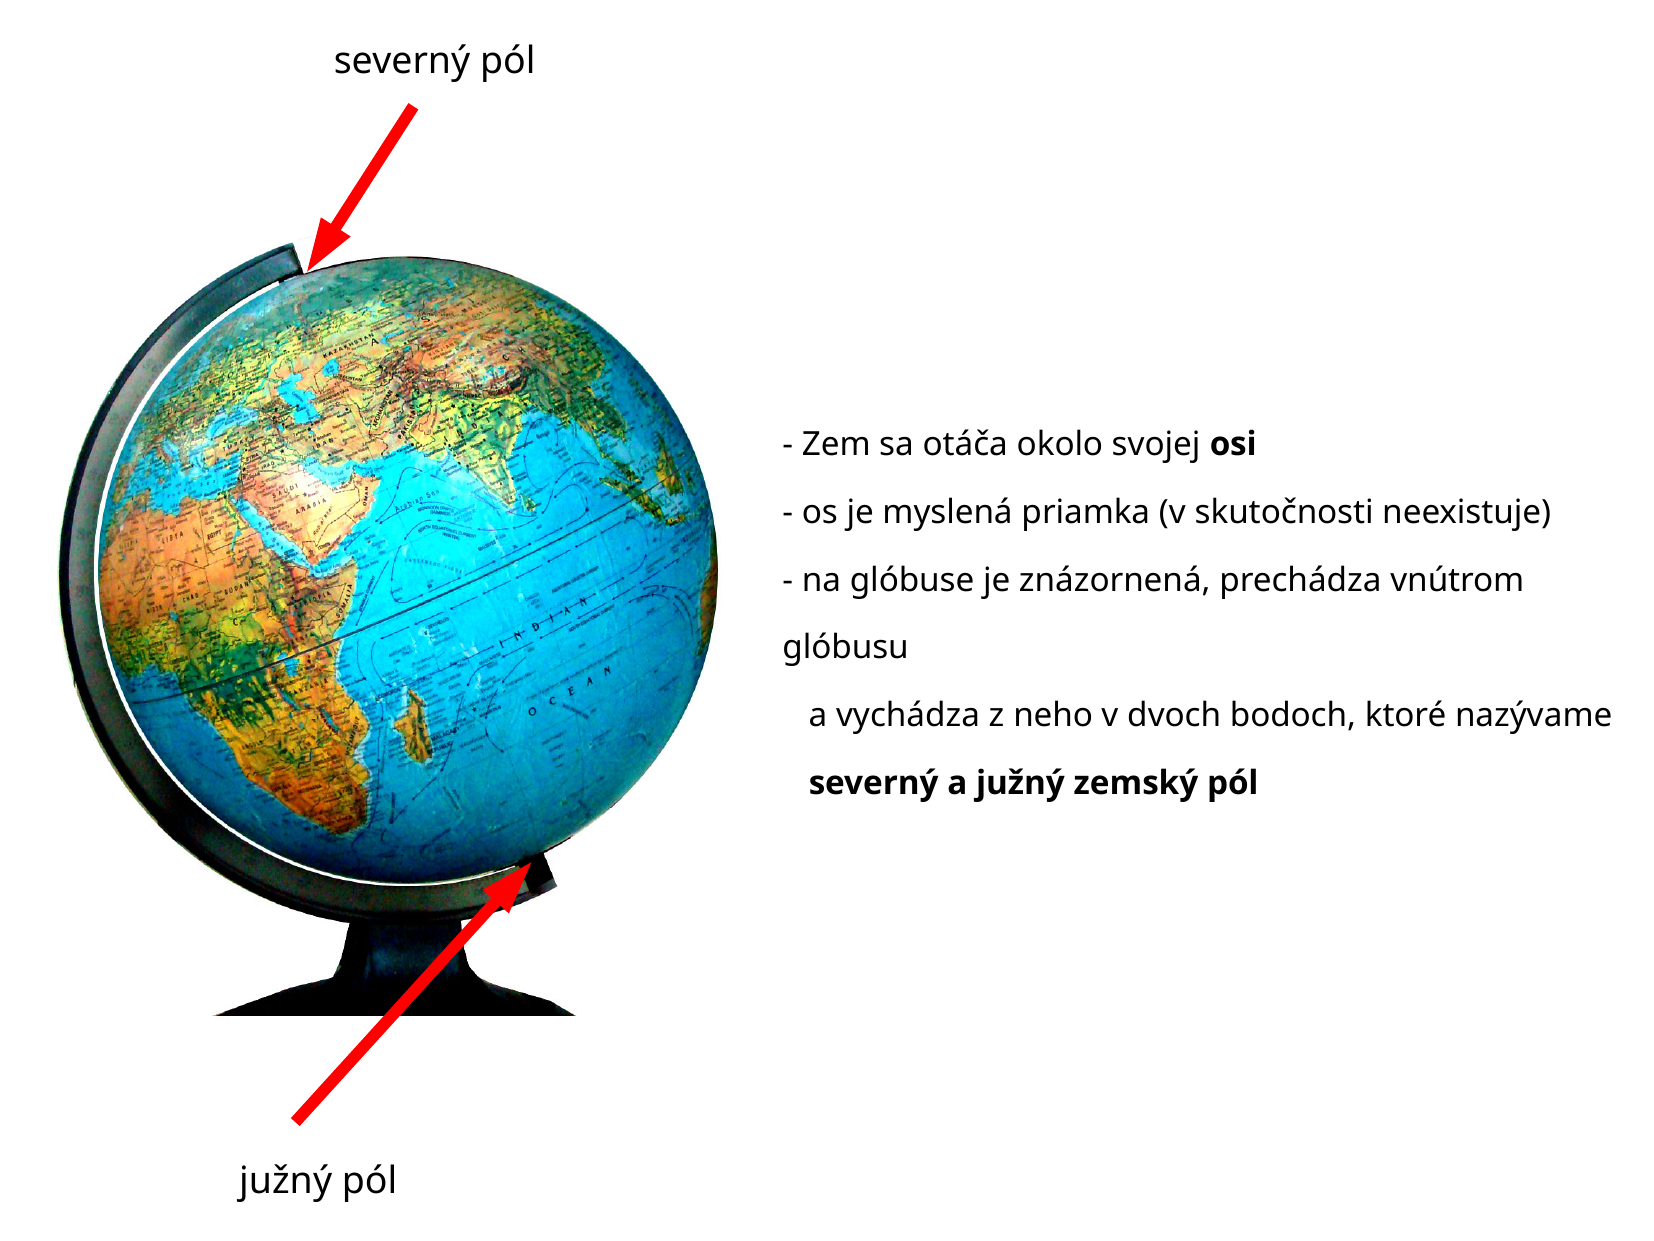

severný pól
- Zem sa otáča okolo svojej osi
- os je myslená priamka (v skutočnosti neexistuje)
- na glóbuse je znázornená, prechádza vnútrom glóbusu
 a vychádza z neho v dvoch bodoch, ktoré nazývame
 severný a južný zemský pól
južný pól